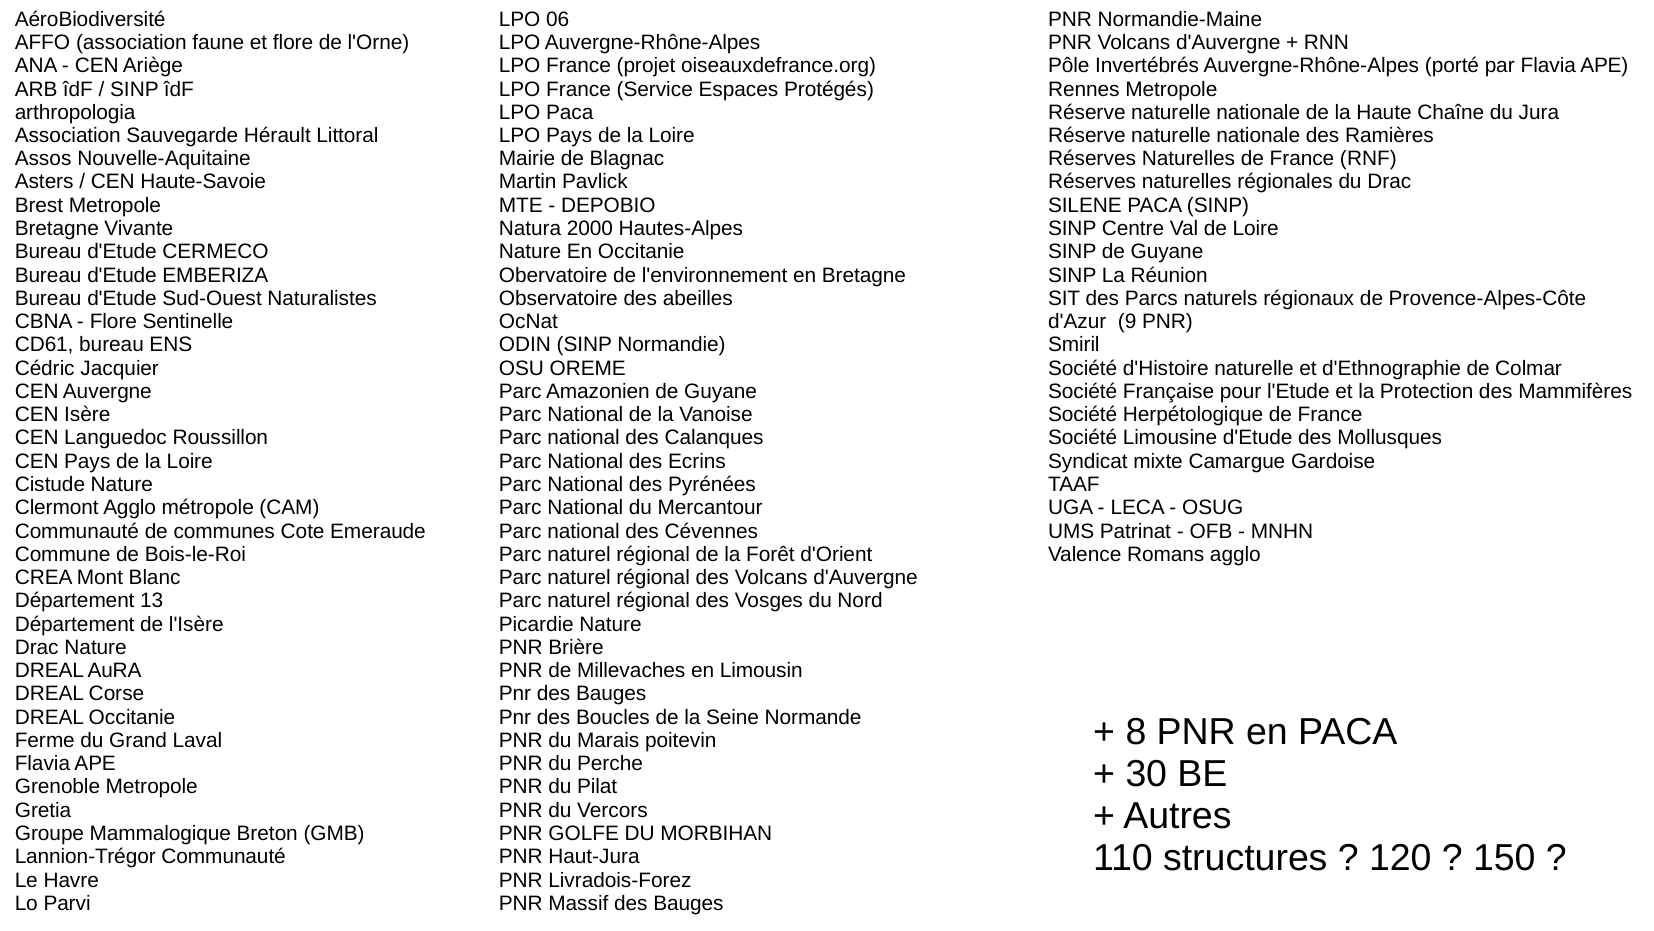

AéroBiodiversité
AFFO (association faune et flore de l'Orne)
ANA - CEN Ariège
ARB îdF / SINP îdF
arthropologia
Association Sauvegarde Hérault Littoral
Assos Nouvelle-Aquitaine
Asters / CEN Haute-Savoie
Brest Metropole
Bretagne Vivante
Bureau d'Etude CERMECO
Bureau d'Etude EMBERIZA
Bureau d'Etude Sud-Ouest Naturalistes
CBNA - Flore Sentinelle
CD61, bureau ENS
Cédric Jacquier
CEN Auvergne
CEN Isère
CEN Languedoc Roussillon
CEN Pays de la Loire
Cistude Nature
Clermont Agglo métropole (CAM)
Communauté de communes Cote Emeraude
Commune de Bois-le-Roi
CREA Mont Blanc
Département 13
Département de l'Isère
Drac Nature
DREAL AuRA
DREAL Corse
DREAL Occitanie
Ferme du Grand Laval
Flavia APE
Grenoble Metropole
Gretia
Groupe Mammalogique Breton (GMB)
Lannion-Trégor Communauté
Le Havre
Lo Parvi
LPO 06
LPO Auvergne-Rhône-Alpes
LPO France (projet oiseauxdefrance.org)
LPO France (Service Espaces Protégés)
LPO Paca
LPO Pays de la Loire
Mairie de Blagnac
Martin Pavlick
MTE - DEPOBIO
Natura 2000 Hautes-Alpes
Nature En Occitanie
Obervatoire de l'environnement en Bretagne
Observatoire des abeilles
OcNat
ODIN (SINP Normandie)
OSU OREME
Parc Amazonien de Guyane
Parc National de la Vanoise
Parc national des Calanques
Parc National des Ecrins
Parc National des Pyrénées
Parc National du Mercantour
Parc national des Cévennes
Parc naturel régional de la Forêt d'Orient
Parc naturel régional des Volcans d'Auvergne
Parc naturel régional des Vosges du Nord
Picardie Nature
PNR Brière
PNR de Millevaches en Limousin
Pnr des Bauges
Pnr des Boucles de la Seine Normande
PNR du Marais poitevin
PNR du Perche
PNR du Pilat
PNR du Vercors
PNR GOLFE DU MORBIHAN
PNR Haut-Jura
PNR Livradois-Forez
PNR Massif des Bauges
PNR Normandie-Maine
PNR Volcans d'Auvergne + RNN
Pôle Invertébrés Auvergne-Rhône-Alpes (porté par Flavia APE)
Rennes Metropole
Réserve naturelle nationale de la Haute Chaîne du Jura
Réserve naturelle nationale des Ramières
Réserves Naturelles de France (RNF)
Réserves naturelles régionales du Drac
SILENE PACA (SINP)
SINP Centre Val de Loire
SINP de Guyane
SINP La Réunion
SIT des Parcs naturels régionaux de Provence-Alpes-Côte d'Azur (9 PNR)
Smiril
Société d'Histoire naturelle et d'Ethnographie de Colmar
Société Française pour l'Etude et la Protection des Mammifères
Société Herpétologique de France
Société Limousine d'Etude des Mollusques
Syndicat mixte Camargue Gardoise
TAAF
UGA - LECA - OSUG
UMS Patrinat - OFB - MNHN
Valence Romans agglo
+ 8 PNR en PACA
+ 30 BE
+ Autres
110 structures ? 120 ? 150 ?